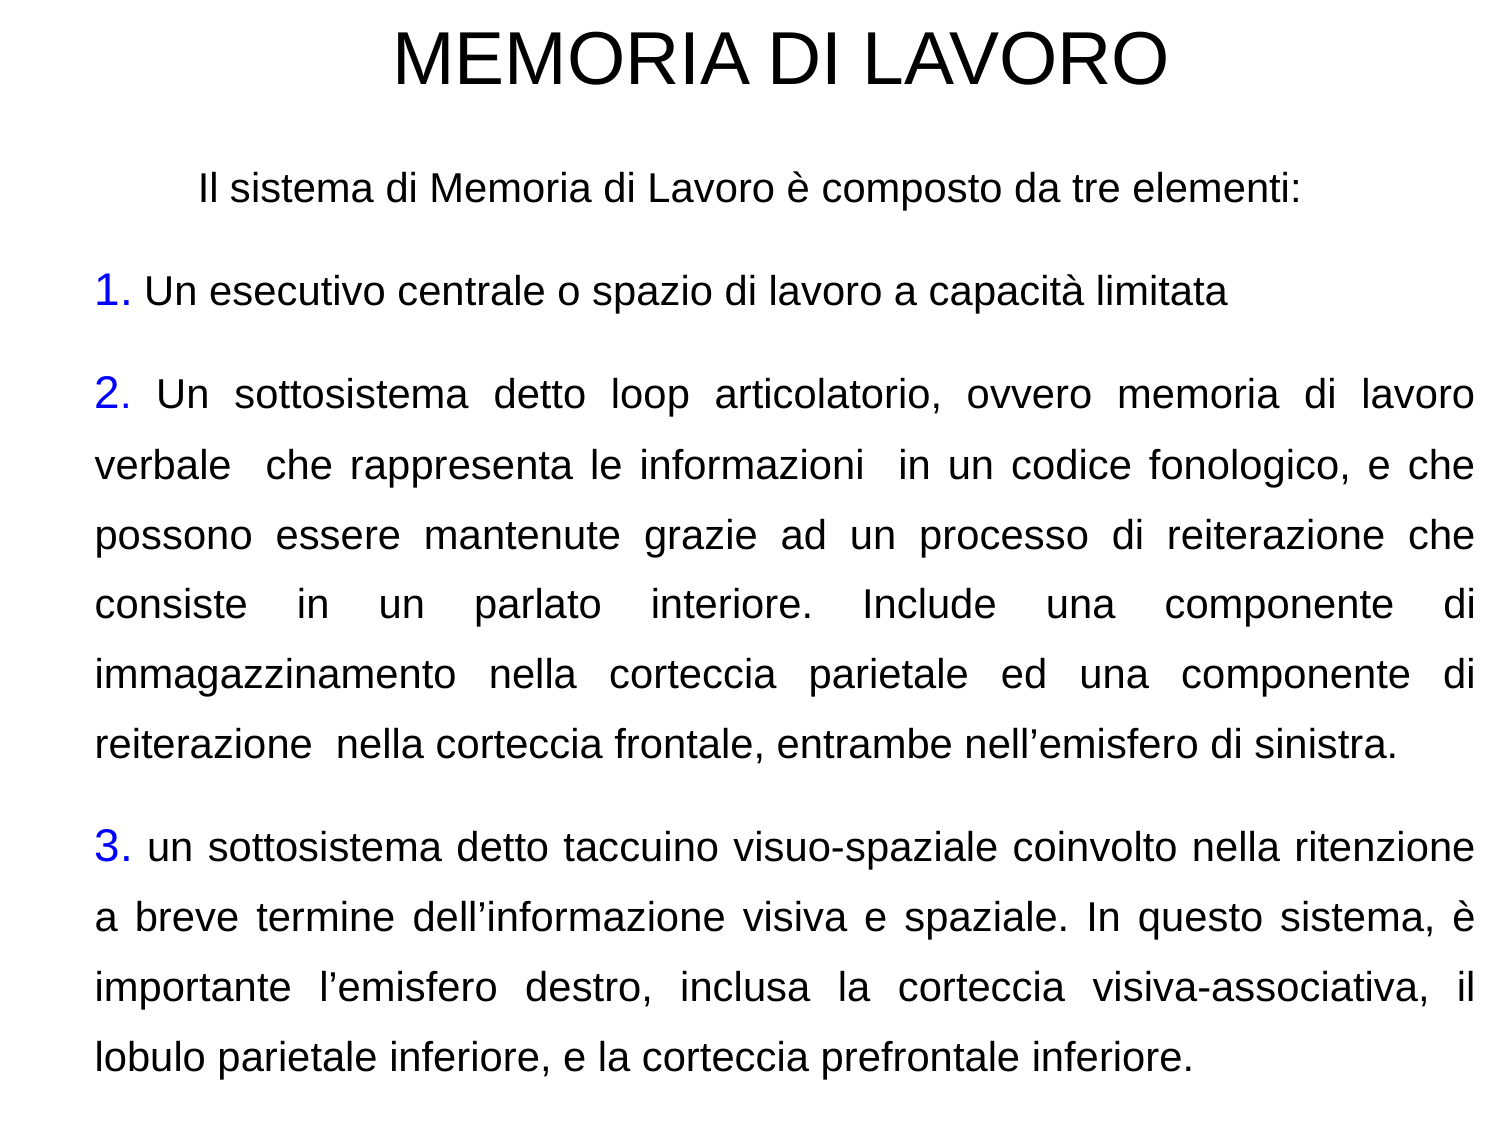

# MEMORIA DI LAVORO
Il sistema di Memoria di Lavoro è composto da tre elementi:
1. Un esecutivo centrale o spazio di lavoro a capacità limitata
2. Un sottosistema detto loop articolatorio, ovvero memoria di lavoro verbale che rappresenta le informazioni in un codice fonologico, e che possono essere mantenute grazie ad un processo di reiterazione che consiste in un parlato interiore. Include una componente di immagazzinamento nella corteccia parietale ed una componente di reiterazione nella corteccia frontale, entrambe nell’emisfero di sinistra.
3. un sottosistema detto taccuino visuo-spaziale coinvolto nella ritenzione a breve termine dell’informazione visiva e spaziale. In questo sistema, è importante l’emisfero destro, inclusa la corteccia visiva-associativa, il lobulo parietale inferiore, e la corteccia prefrontale inferiore.